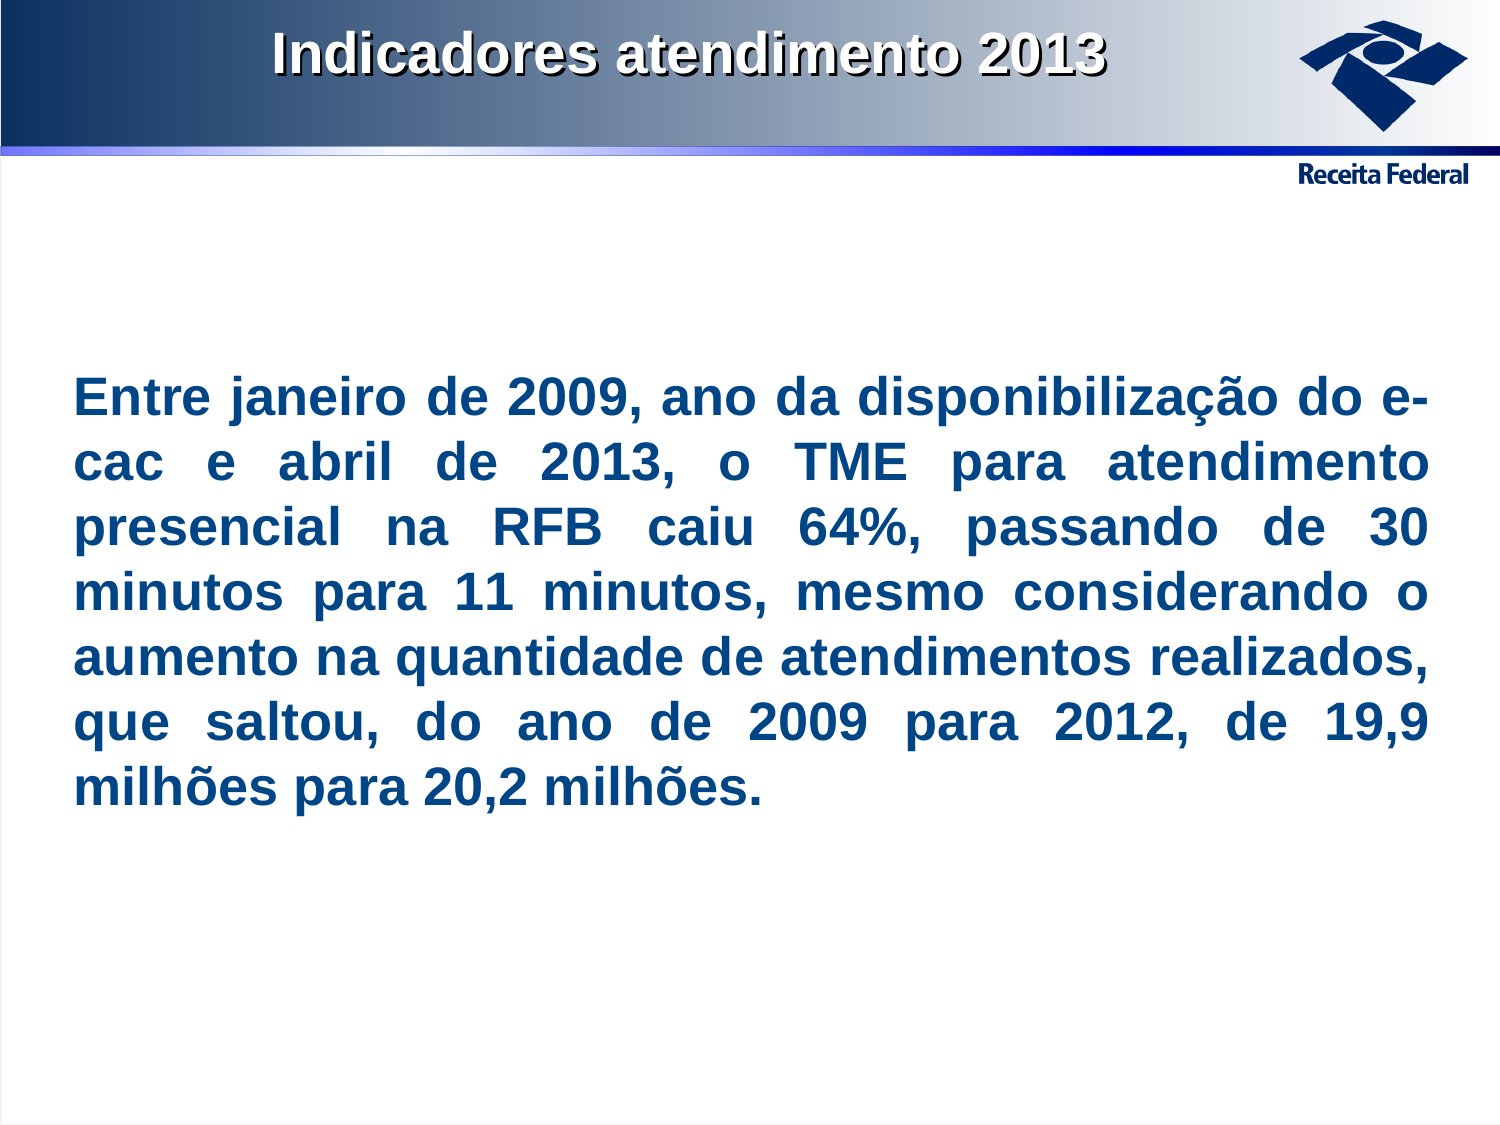

# Indicadores atendimento 2013
Entre janeiro de 2009, ano da disponibilização do e-cac e abril de 2013, o TME para atendimento presencial na RFB caiu 64%, passando de 30 minutos para 11 minutos, mesmo considerando o aumento na quantidade de atendimentos realizados, que saltou, do ano de 2009 para 2012, de 19,9 milhões para 20,2 milhões.